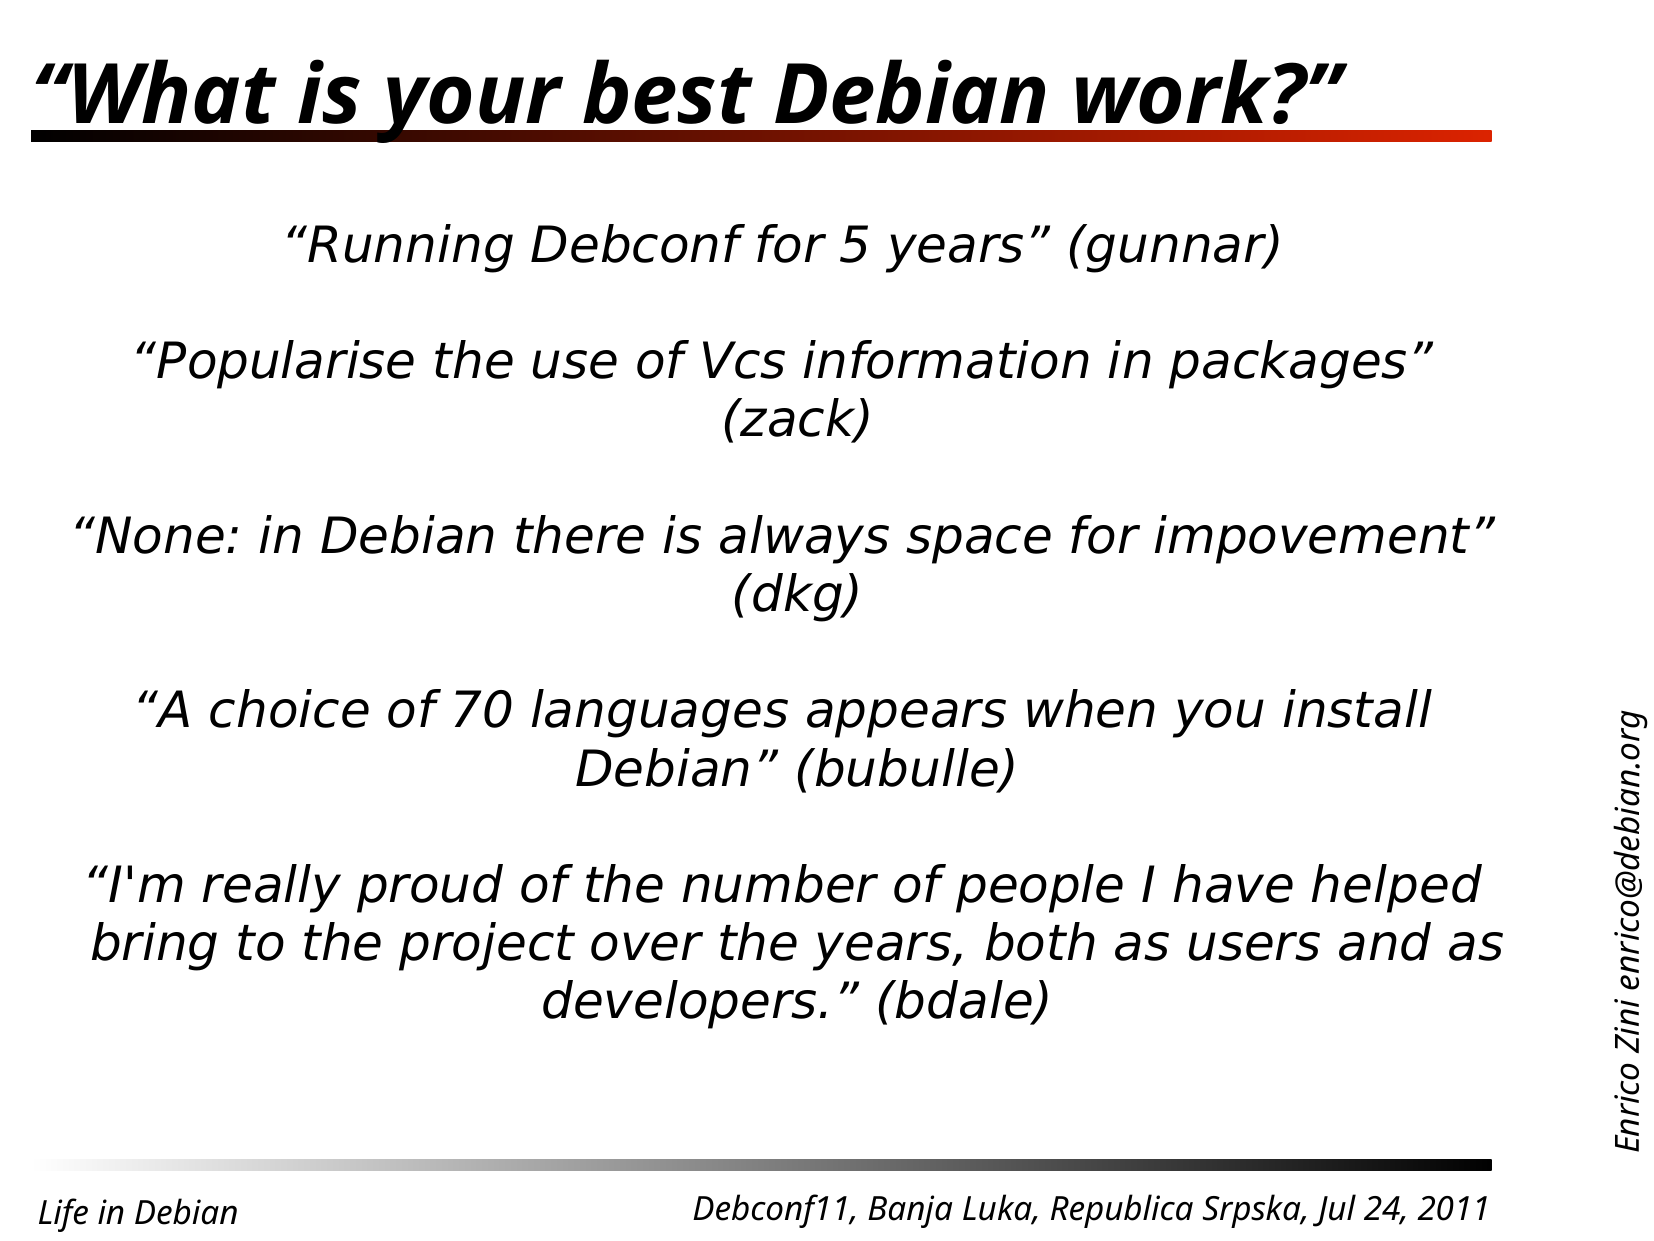

“What is your best Debian work?”
“Running Debconf for 5 years” (gunnar)
“Popularise the use of Vcs information in packages” (zack)
“None: in Debian there is always space for impovement” (dkg)
“A choice of 70 languages appears when you install Debian” (bubulle)
“I'm really proud of the number of people I have helped bring to the project over the years, both as users and as developers.” (bdale)